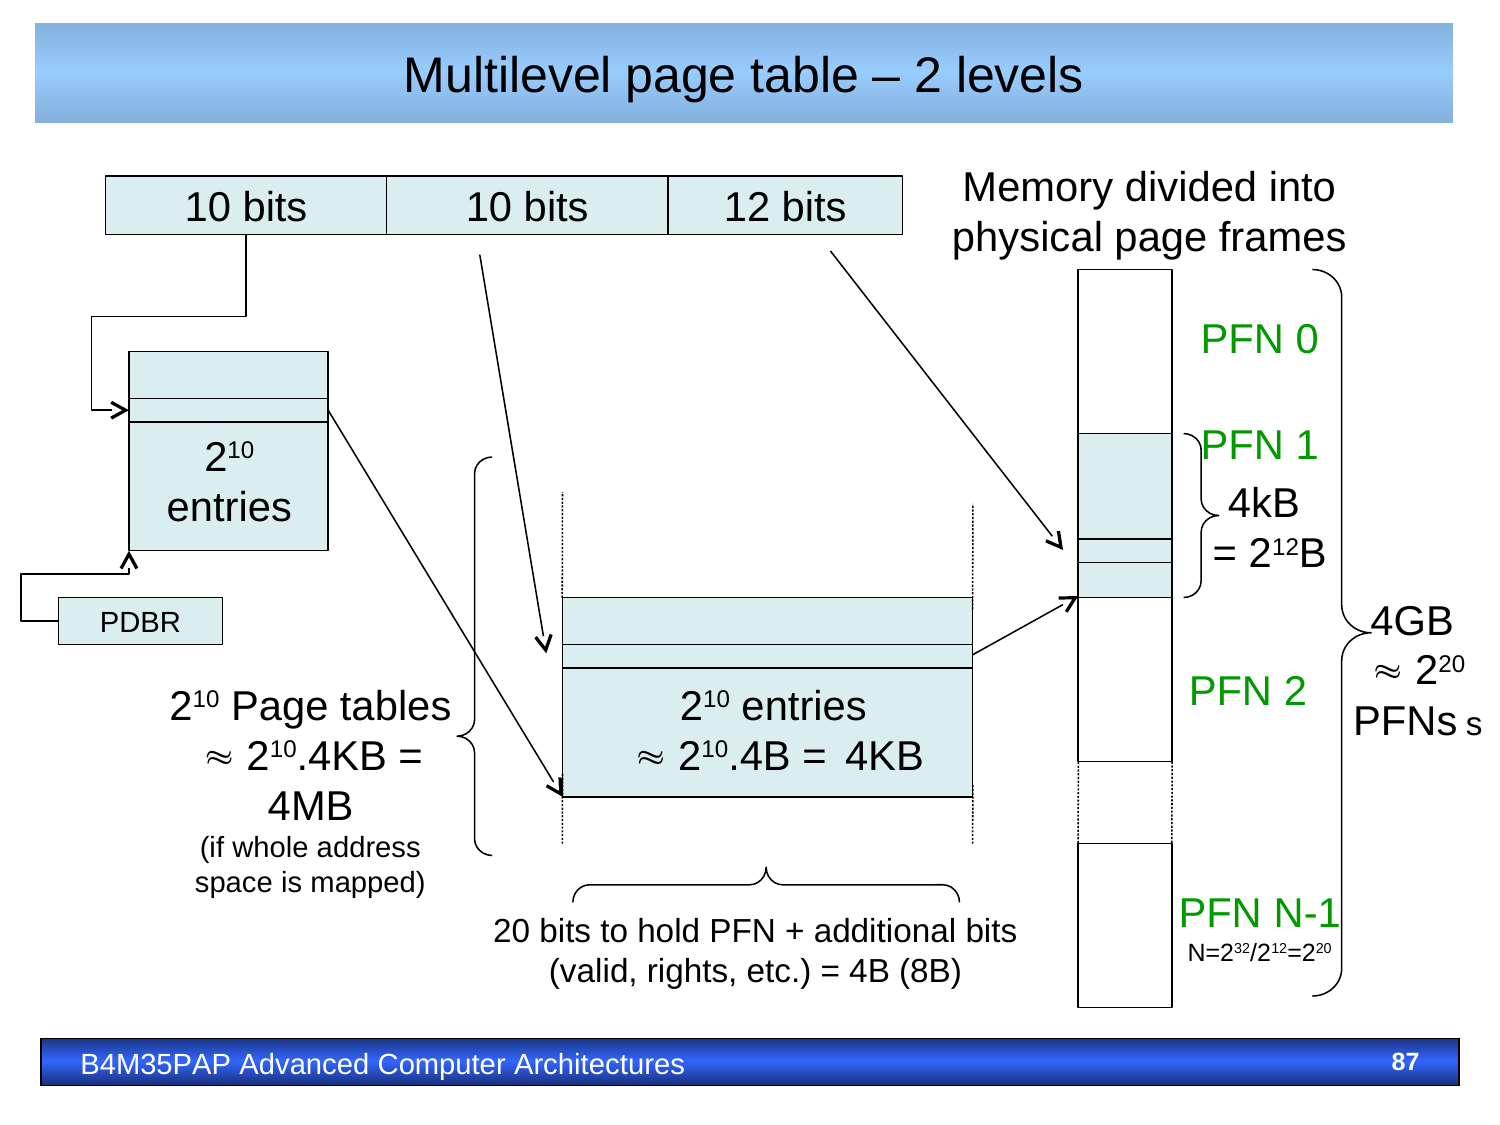

# Multilevel page table – 2 levels
Memory divided into physical page frames
10 bits
10 bits
12 bits
PFN 0
210 entries
PFN 1
4kB
= 212B
4GB
 220 PFNs s
PDBR
210 Page tables
  210.4KB = 4MB
(if whole address space is mapped)
210 entries
  210.4B = 4KB
PFN 2
PFN N-1
N=232/212=220
20 bits to hold PFN + additional bits (valid, rights, etc.) = 4B (8B)